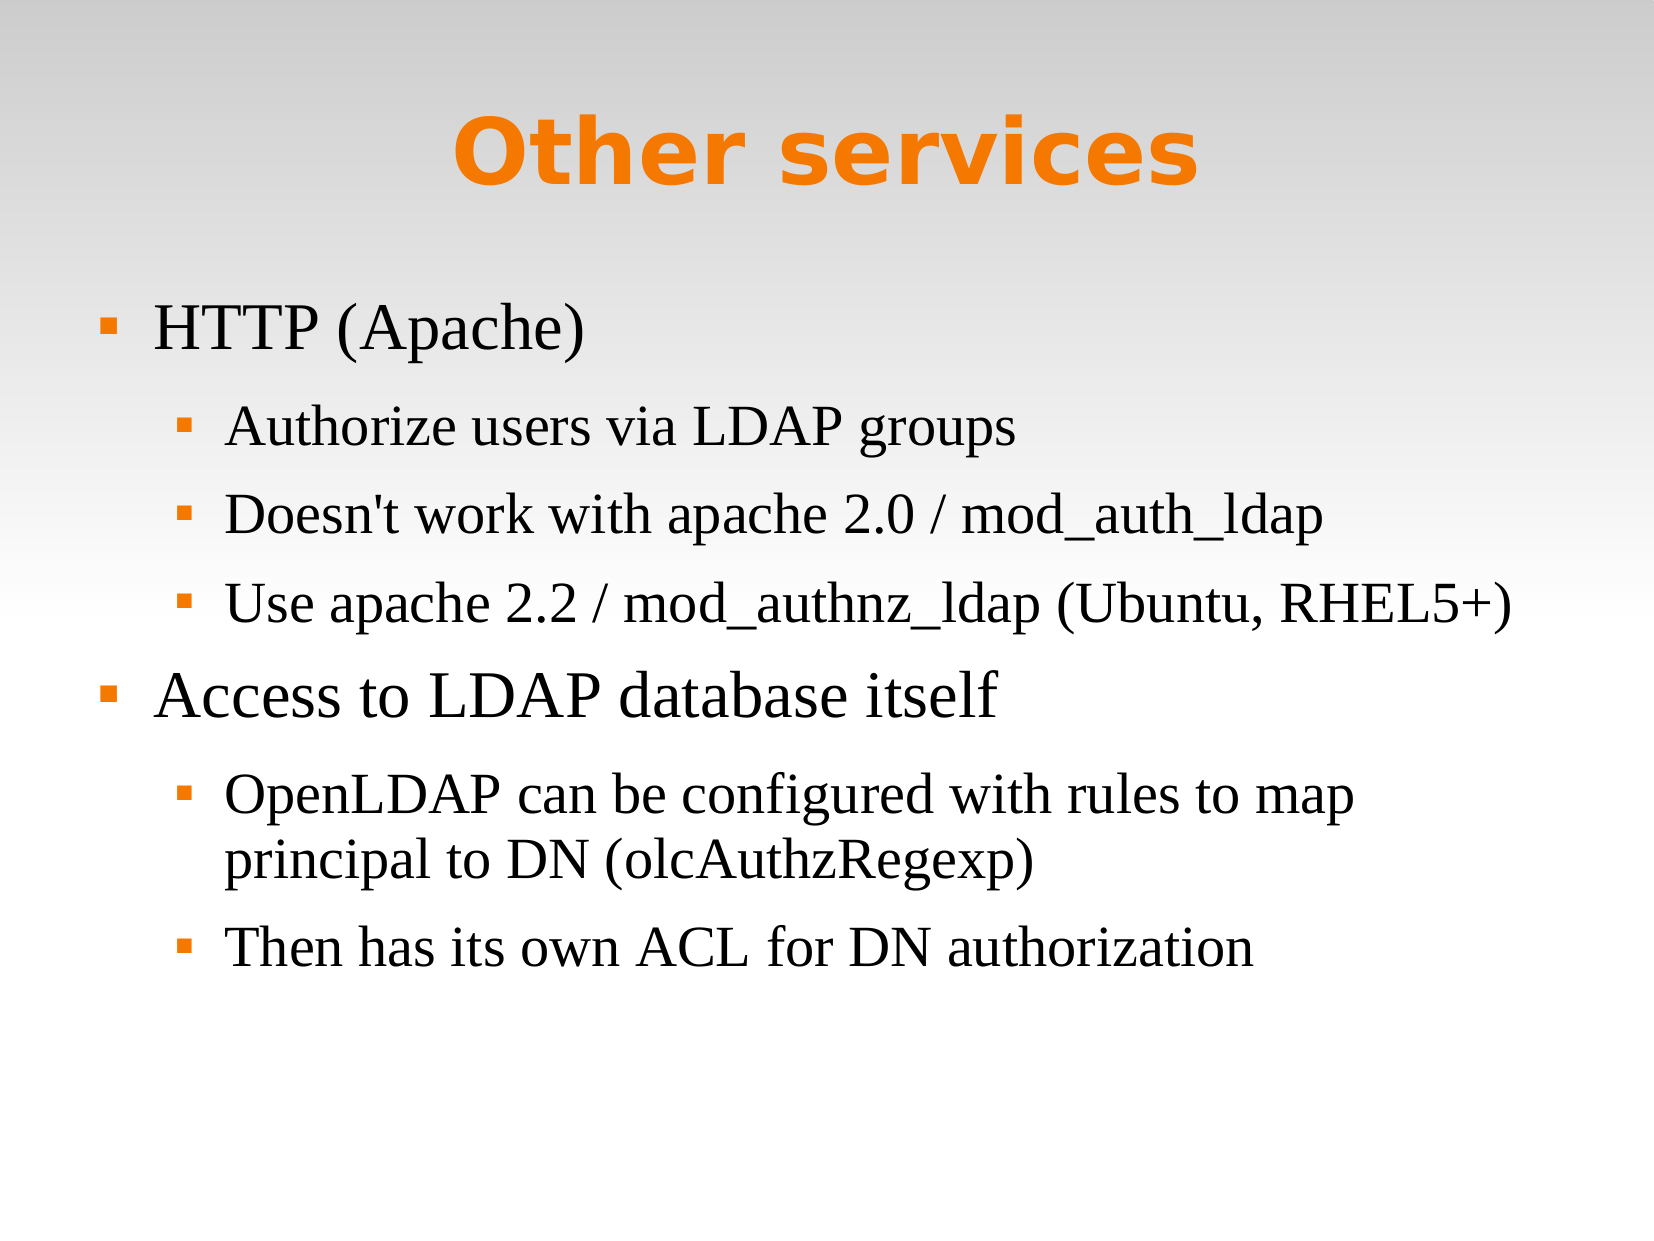

# Other services
HTTP (Apache)
Authorize users via LDAP groups
Doesn't work with apache 2.0 / mod_auth_ldap
Use apache 2.2 / mod_authnz_ldap (Ubuntu, RHEL5+)
Access to LDAP database itself
OpenLDAP can be configured with rules to map principal to DN (olcAuthzRegexp)
Then has its own ACL for DN authorization